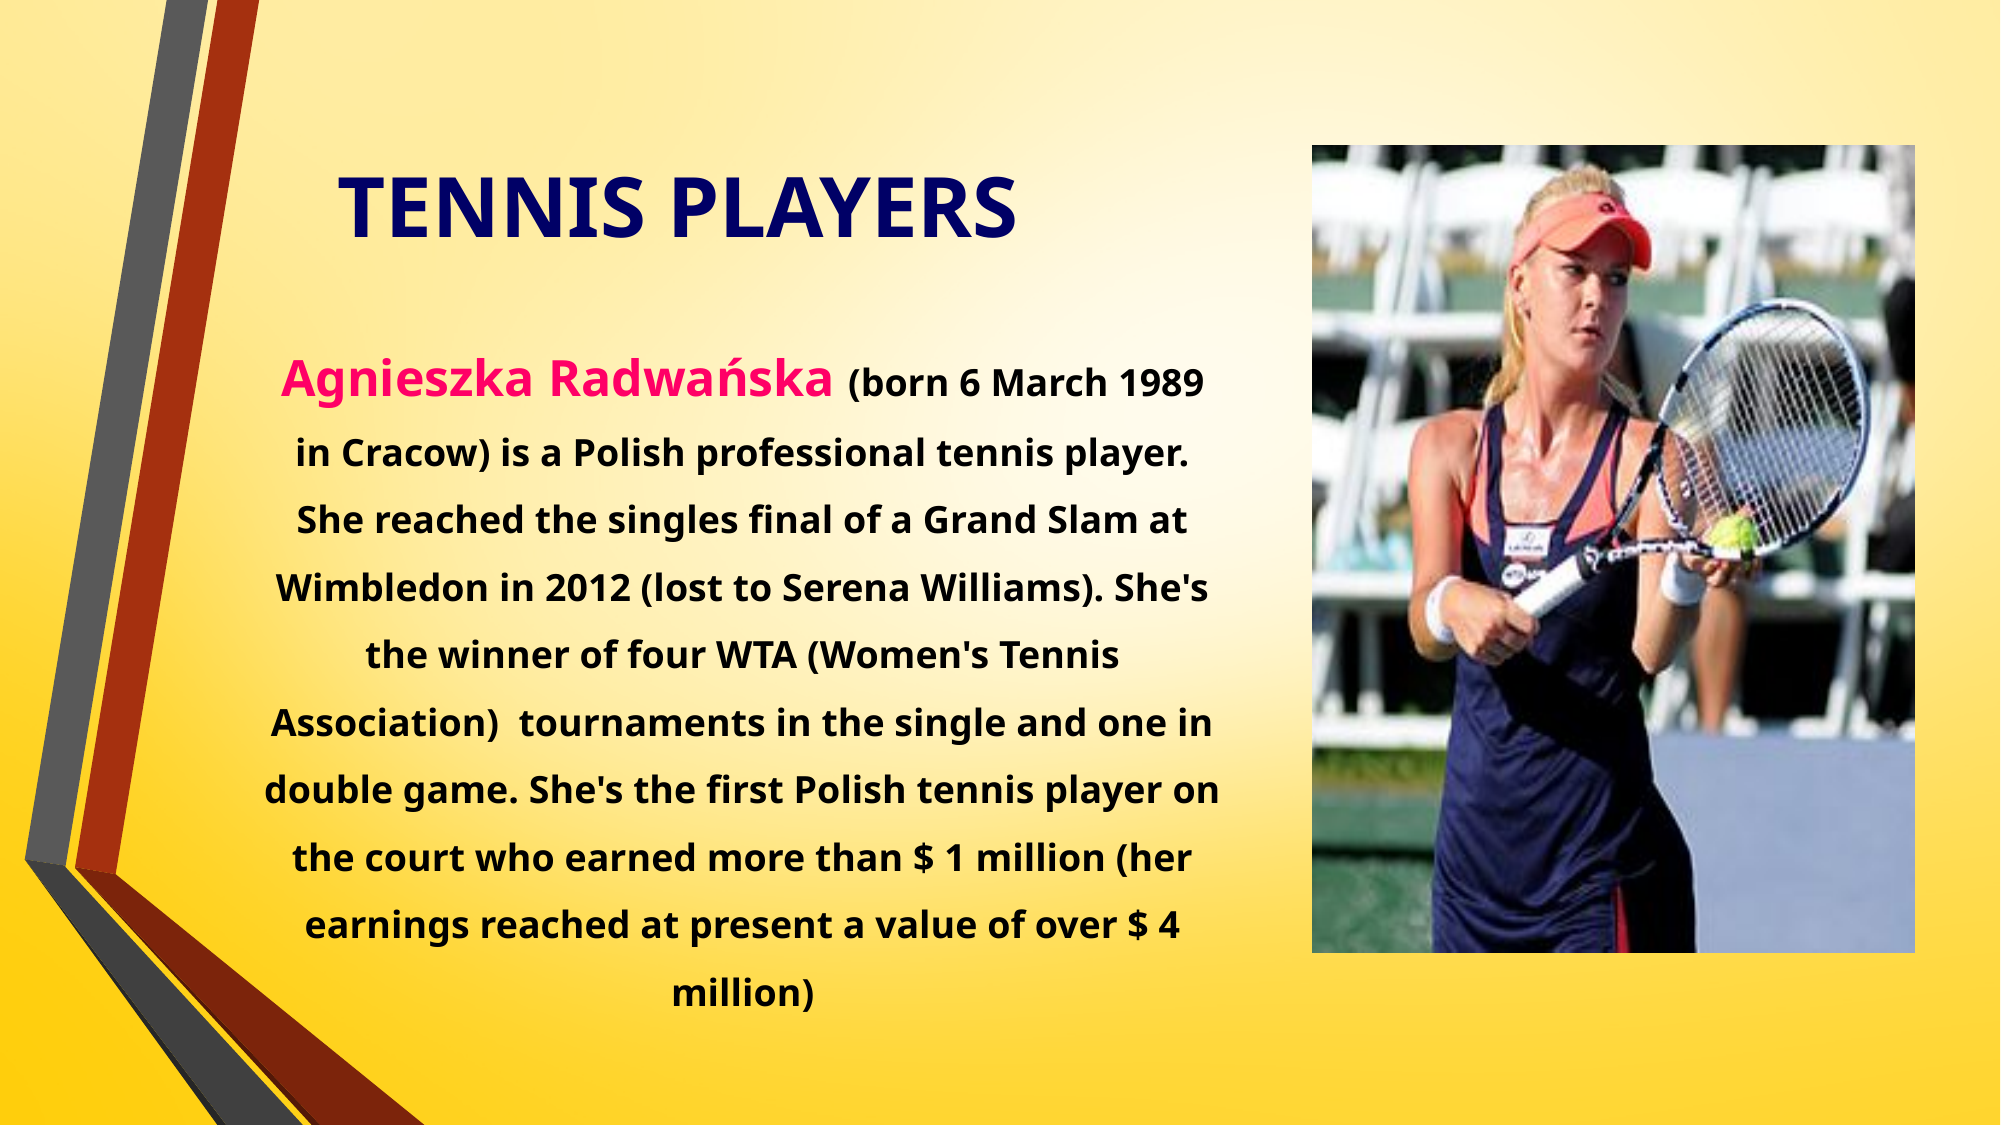

# TENNIS PLAYERS
Agnieszka Radwańska (born 6 March 1989 in Cracow) is a Polish professional tennis player. She reached the singles final of a Grand Slam at Wimbledon in 2012 (lost to Serena Williams). She's the winner of four WTA (Women's Tennis Association) tournaments in the single and one in double game. She's the first Polish tennis player on the court who earned more than $ 1 million (her earnings reached at present a value of over $ 4 million)